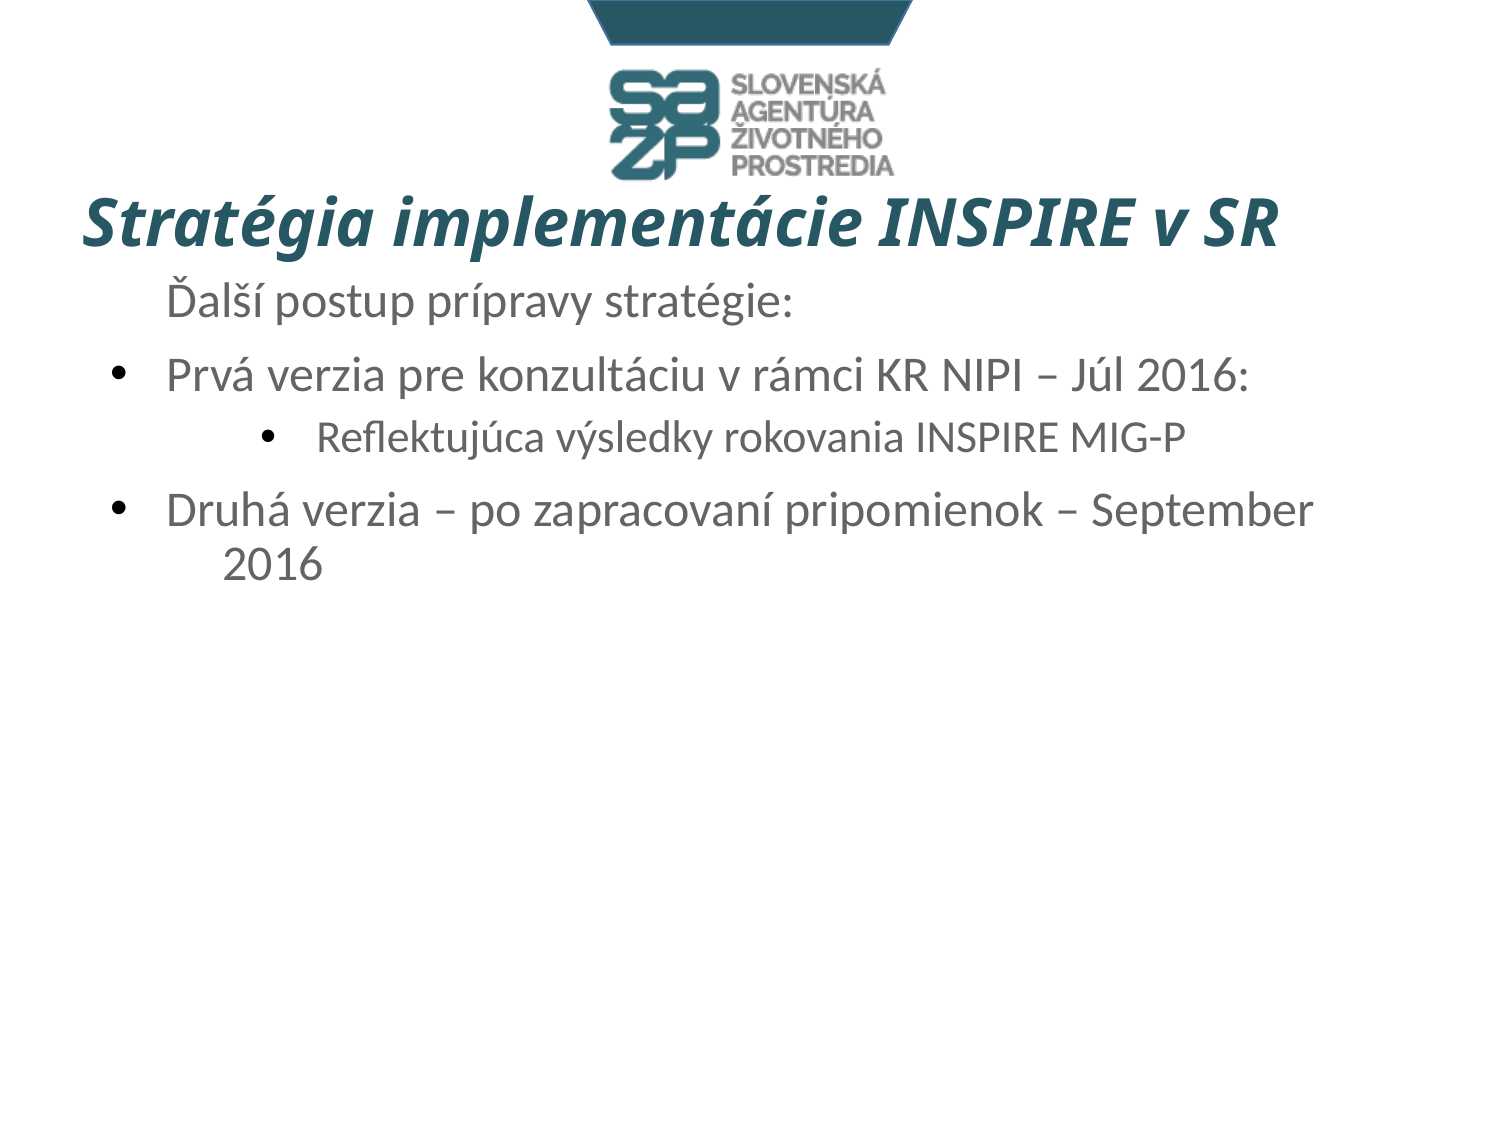

Stratégia implementácie INSPIRE v SR
# Ďalší postup prípravy stratégie:
Prvá verzia pre konzultáciu v rámci KR NIPI – Júl 2016:
Reflektujúca výsledky rokovania INSPIRE MIG-P
Druhá verzia – po zapracovaní pripomienok – September 2016